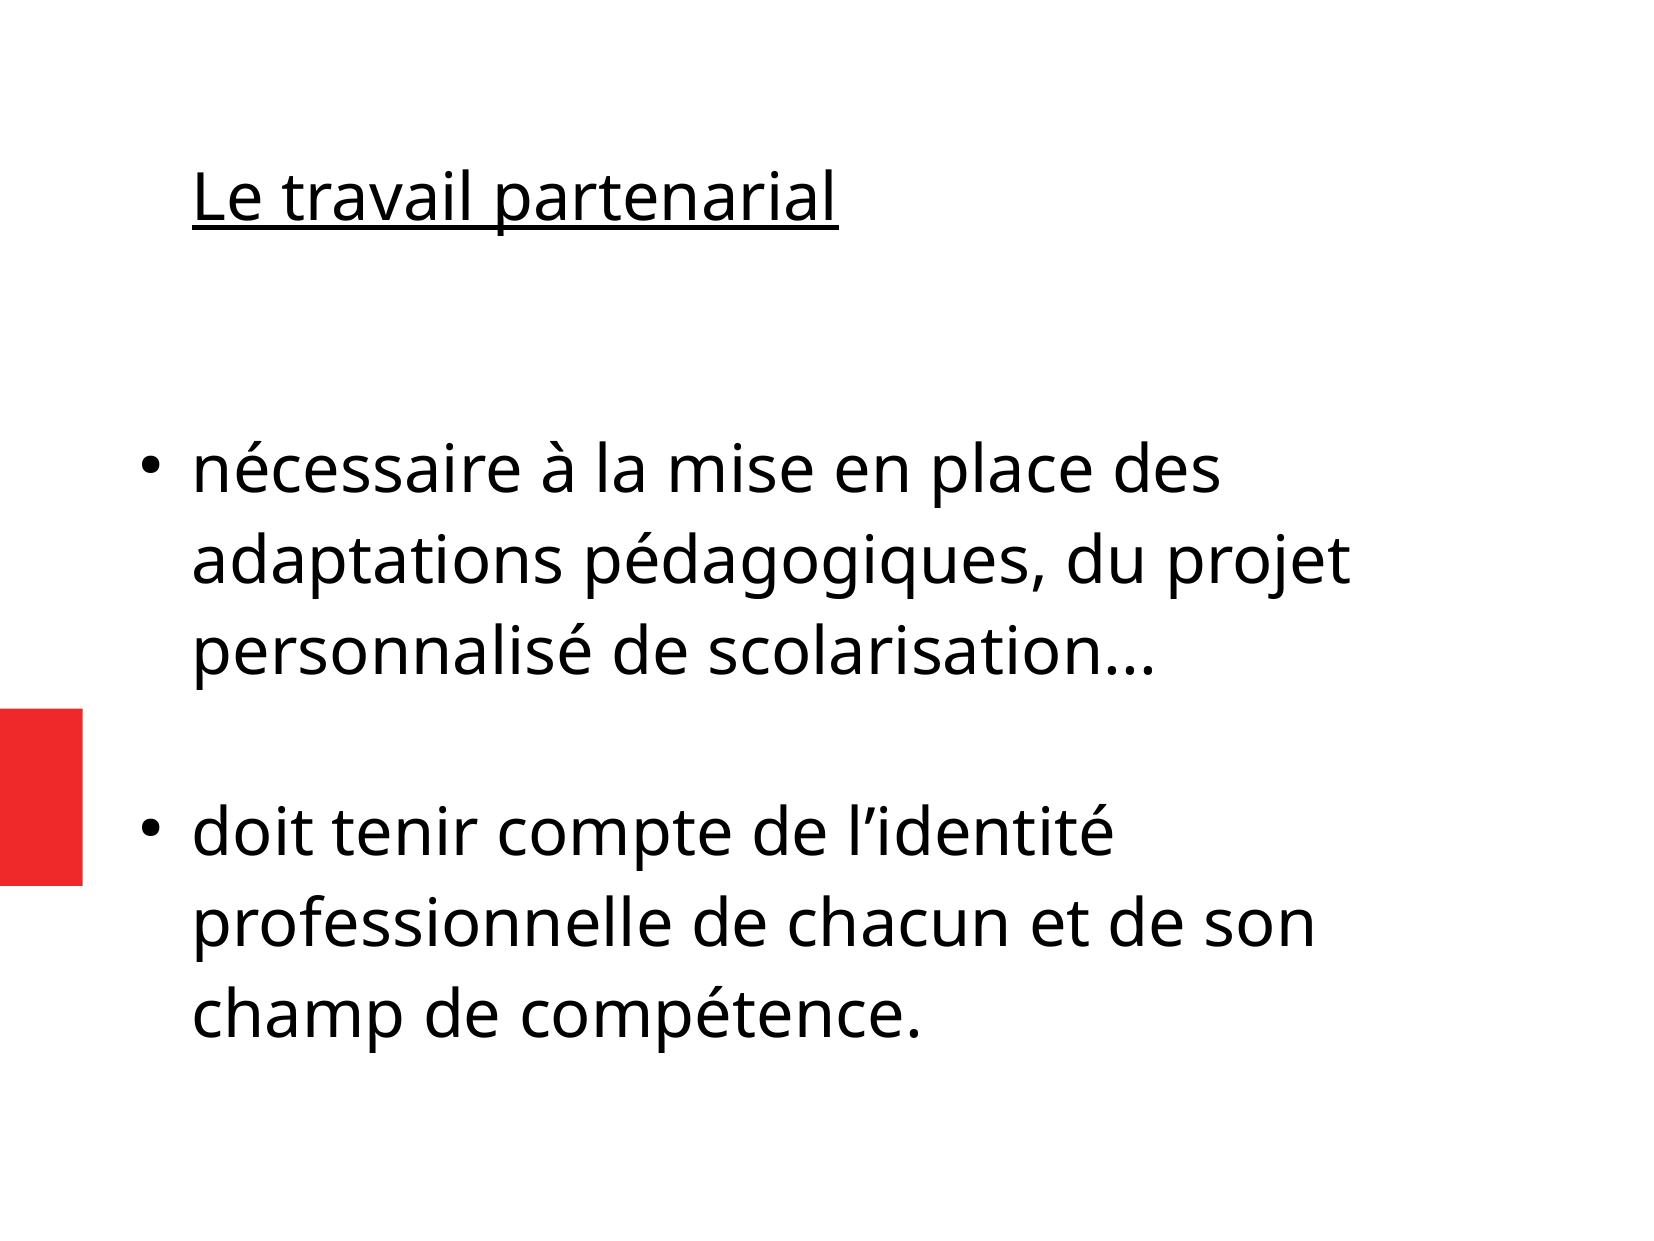

Le travail partenarial
nécessaire à la mise en place des adaptations pédagogiques, du projet personnalisé de scolarisation...
doit tenir compte de l’identité professionnelle de chacun et de son champ de compétence.